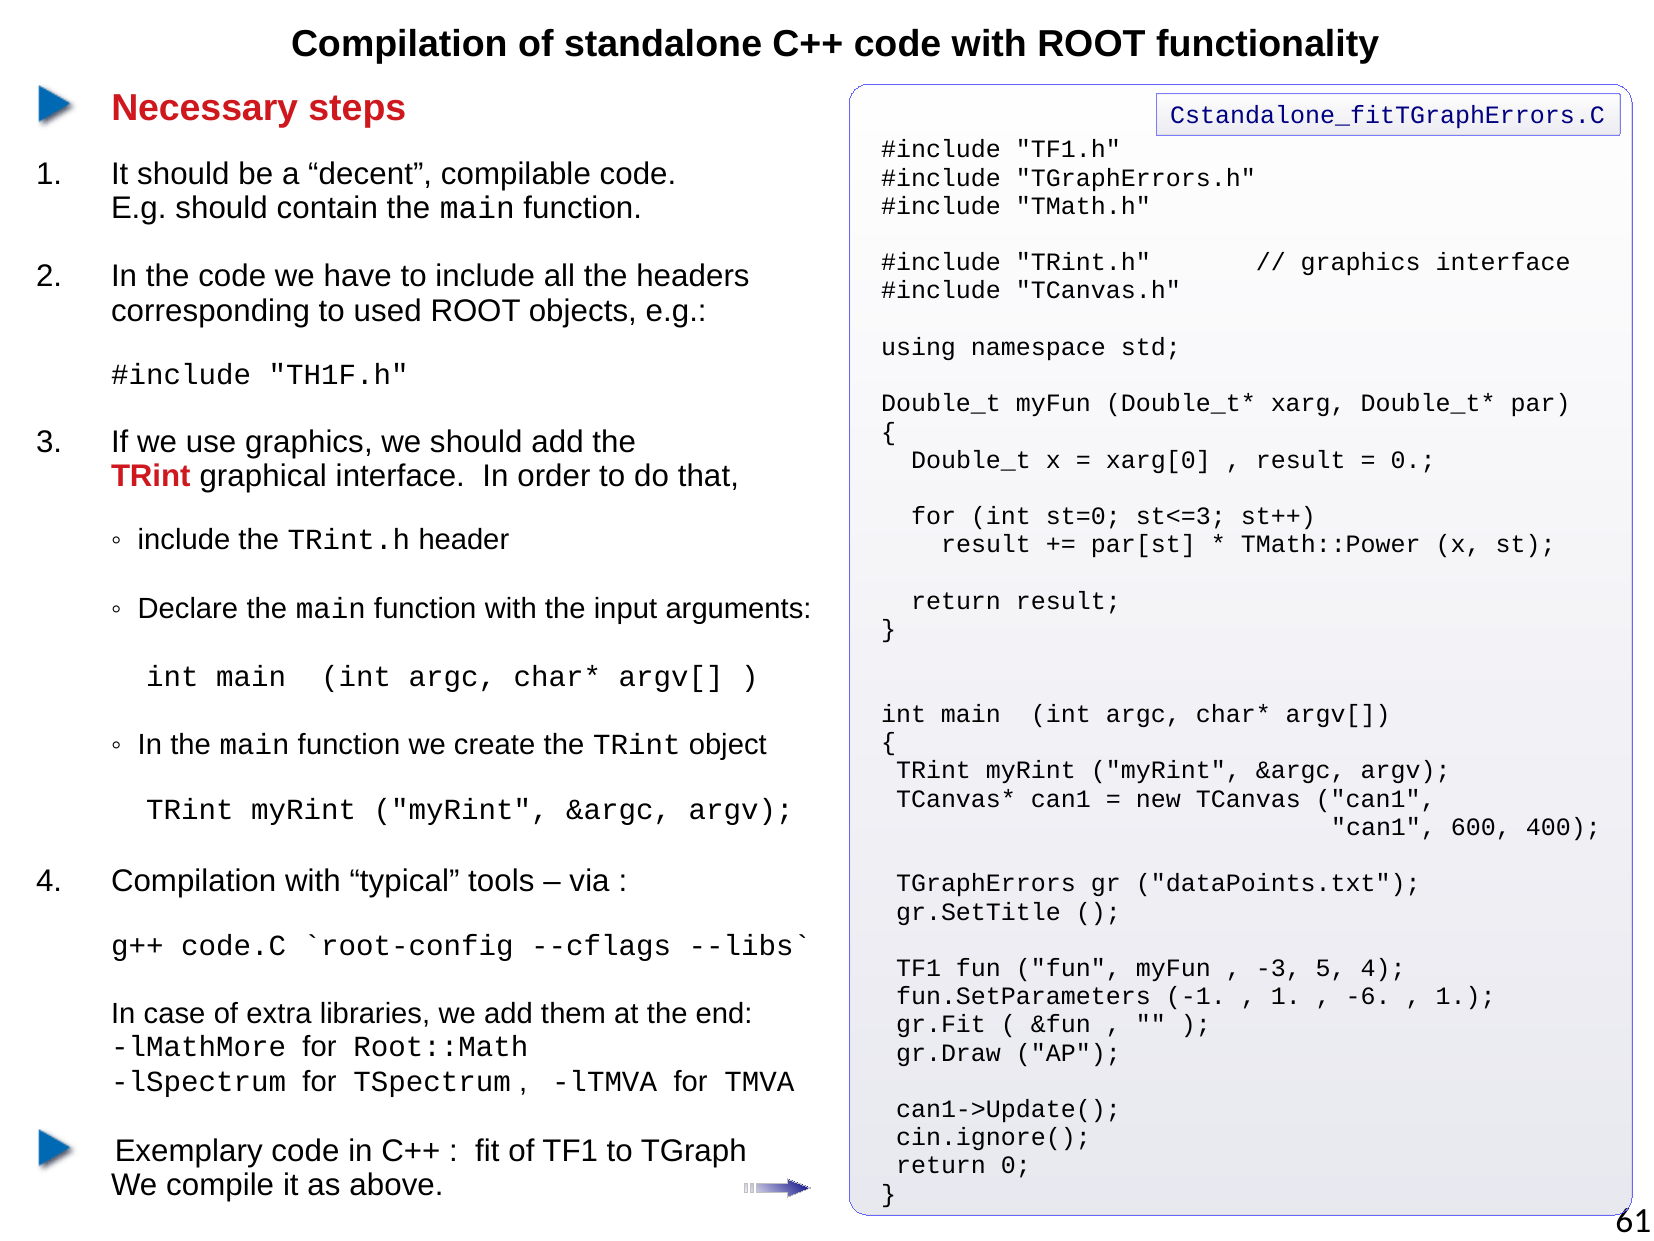

Compilation of standalone C++ code with ROOT functionality
 Necessary steps
1.	It should be a “decent”, compilable code.
	E.g. should contain the main function.
2.	In the code we have to include all the headers
	corresponding to used ROOT objects, e.g.:
	#include "TH1F.h"
3.	If we use graphics, we should add the
	TRint graphical interface. In order to do that,
	◦ include the TRint.h header
	◦ Declare the main function with the input arguments:
	 int main (int argc, char* argv[] )
	◦ In the main function we create the TRint object
	 TRint myRint ("myRint", &argc, argv);
4.	Compilation with “typical” tools – via :
	g++ code.C `root-config --cflags --libs`
	In case of extra libraries, we add them at the end:
	-lMathMore for Root::Math
	-lSpectrum for TSpectrum , -lTMVA for TMVA
 Exemplary code in C++ : fit of TF1 to TGraph
	We compile it as above.
Cstandalone_fitTGraphErrors.C
#include "TF1.h"
#include "TGraphErrors.h"
#include "TMath.h"
#include "TRint.h" // graphics interface
#include "TCanvas.h"
using namespace std;
Double_t myFun (Double_t* xarg, Double_t* par)
{
 Double_t x = xarg[0] , result = 0.;
 for (int st=0; st<=3; st++)
 result += par[st] * TMath::Power (x, st);
 return result;
}
int main (int argc, char* argv[])
{
 TRint myRint ("myRint", &argc, argv);
 TCanvas* can1 = new TCanvas ("can1",
						"can1", 600, 400);
 TGraphErrors gr ("dataPoints.txt");
 gr.SetTitle ();
 TF1 fun ("fun", myFun , -3, 5, 4);
 fun.SetParameters (-1. , 1. , -6. , 1.);
 gr.Fit ( &fun , "" );
 gr.Draw ("AP");
 can1->Update();
 cin.ignore();
 return 0;
}